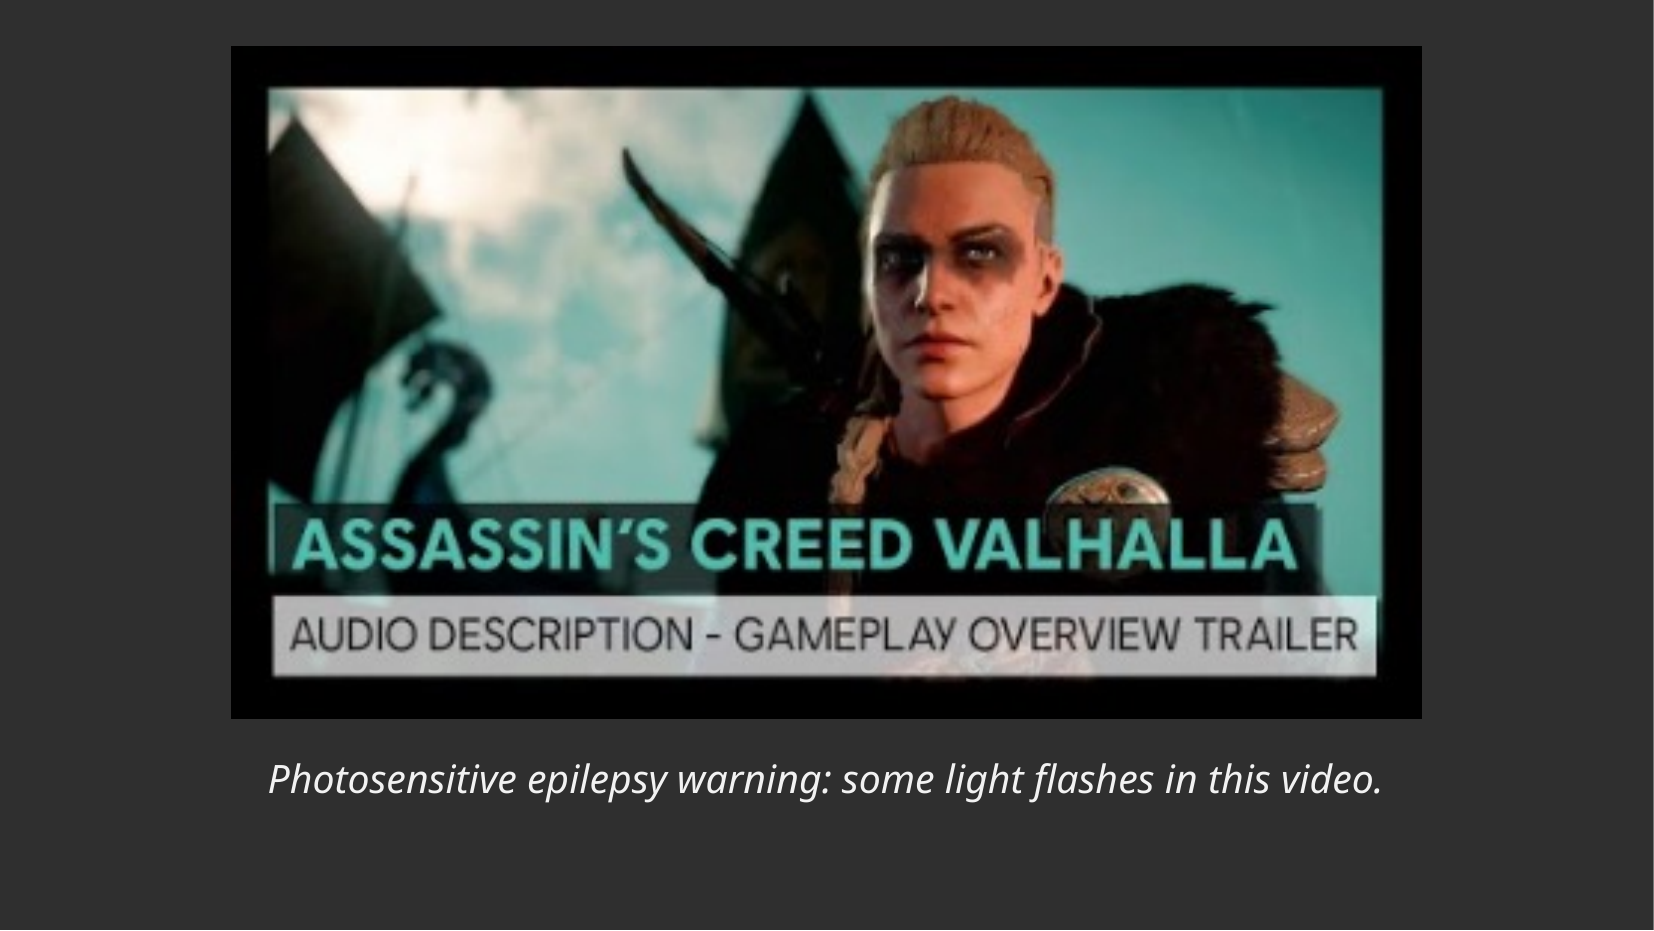

Photosensitive epilepsy warning: some light flashes in this video.